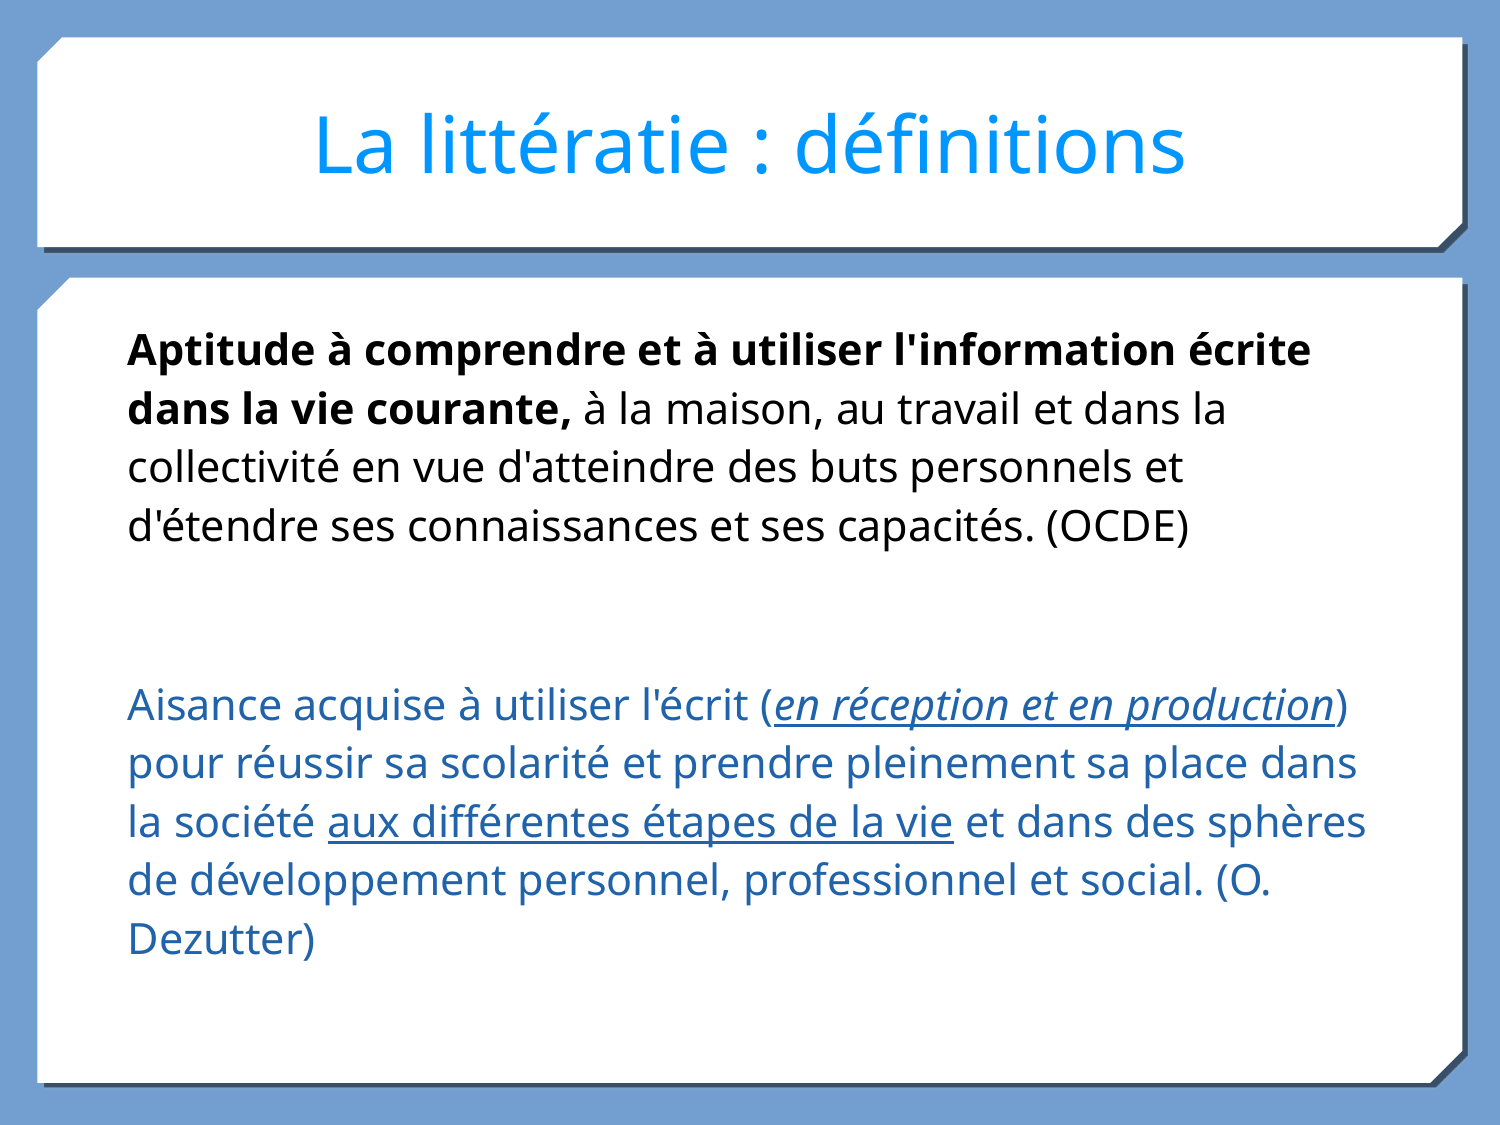

# La littératie : définitions
Aptitude à comprendre et à utiliser l'information écrite dans la vie courante, à la maison, au travail et dans la collectivité en vue d'atteindre des buts personnels et d'étendre ses connaissances et ses capacités. (OCDE)
Aisance acquise à utiliser l'écrit (en réception et en production) pour réussir sa scolarité et prendre pleinement sa place dans la société aux différentes étapes de la vie et dans des sphères de développement personnel, professionnel et social. (O. Dezutter)